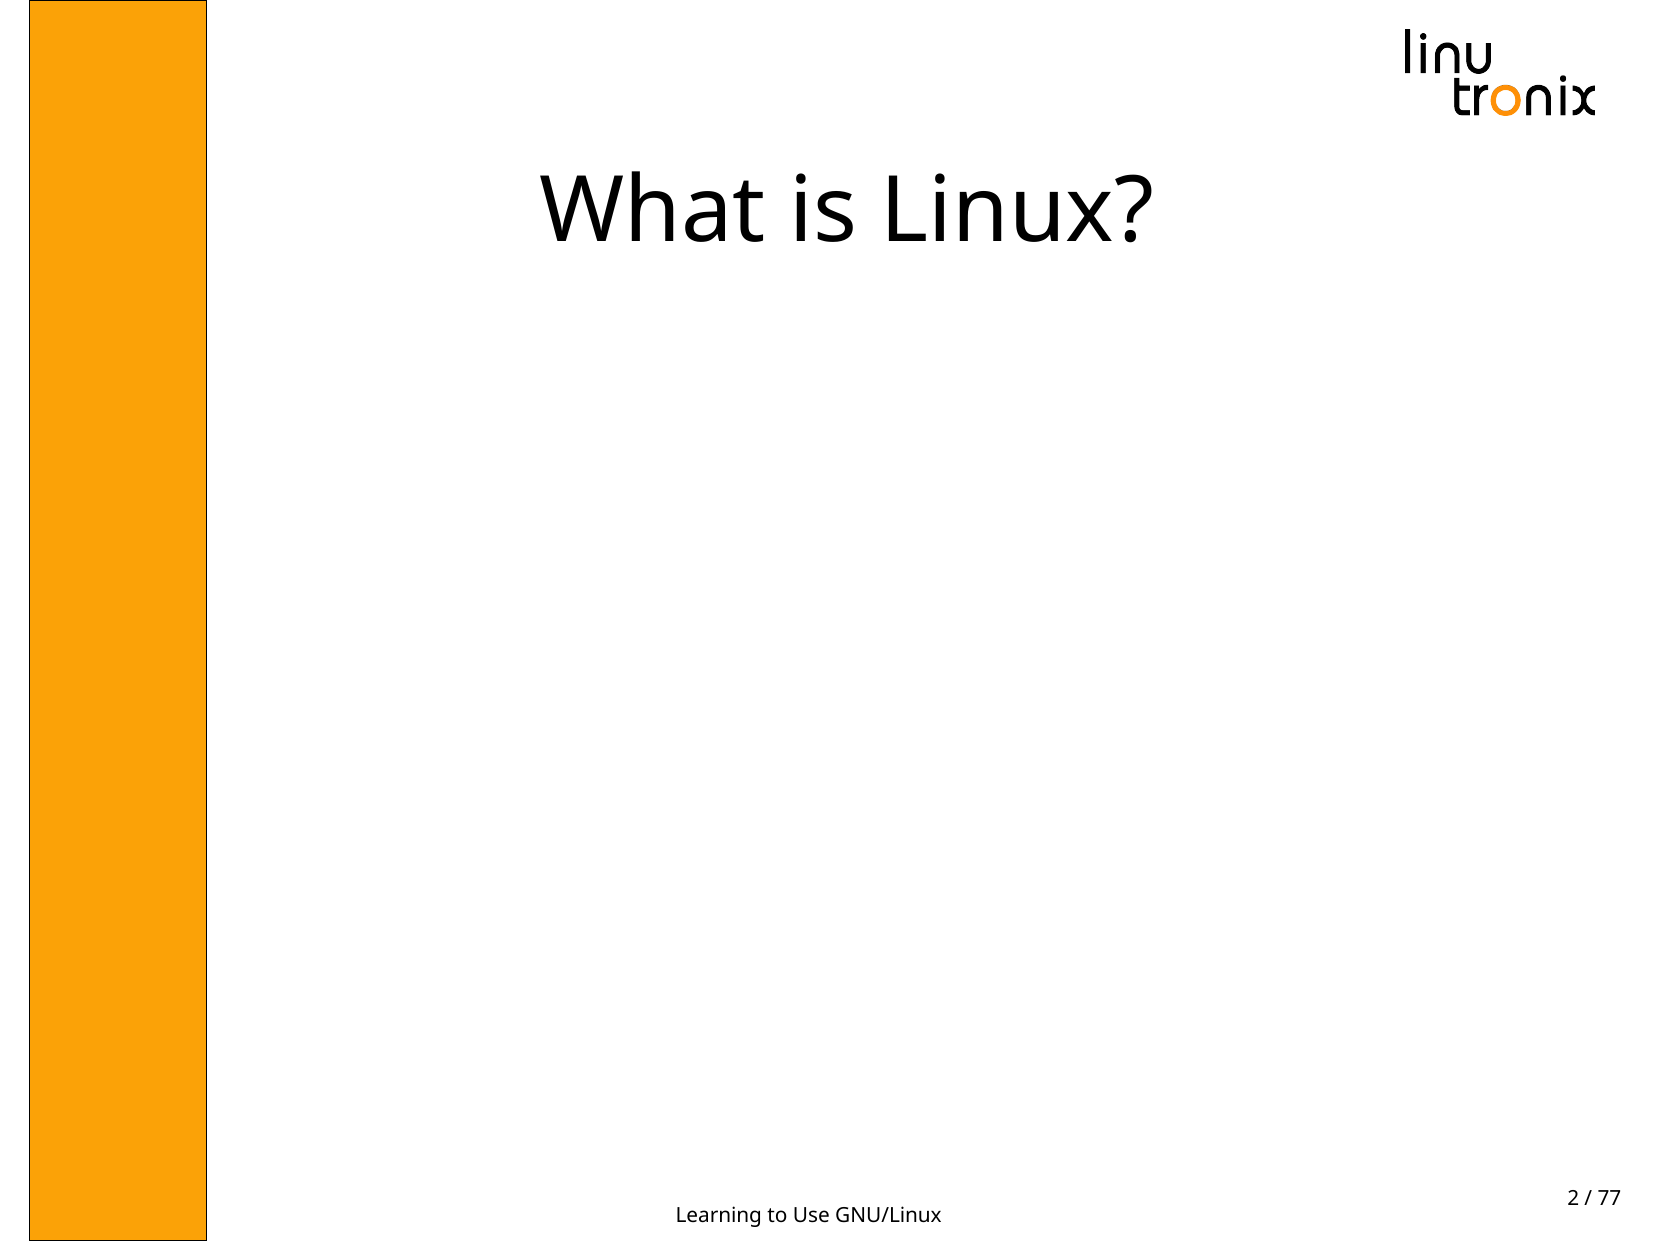

What is Linux?
2
Firmenvorstellung Linutronix V3.3